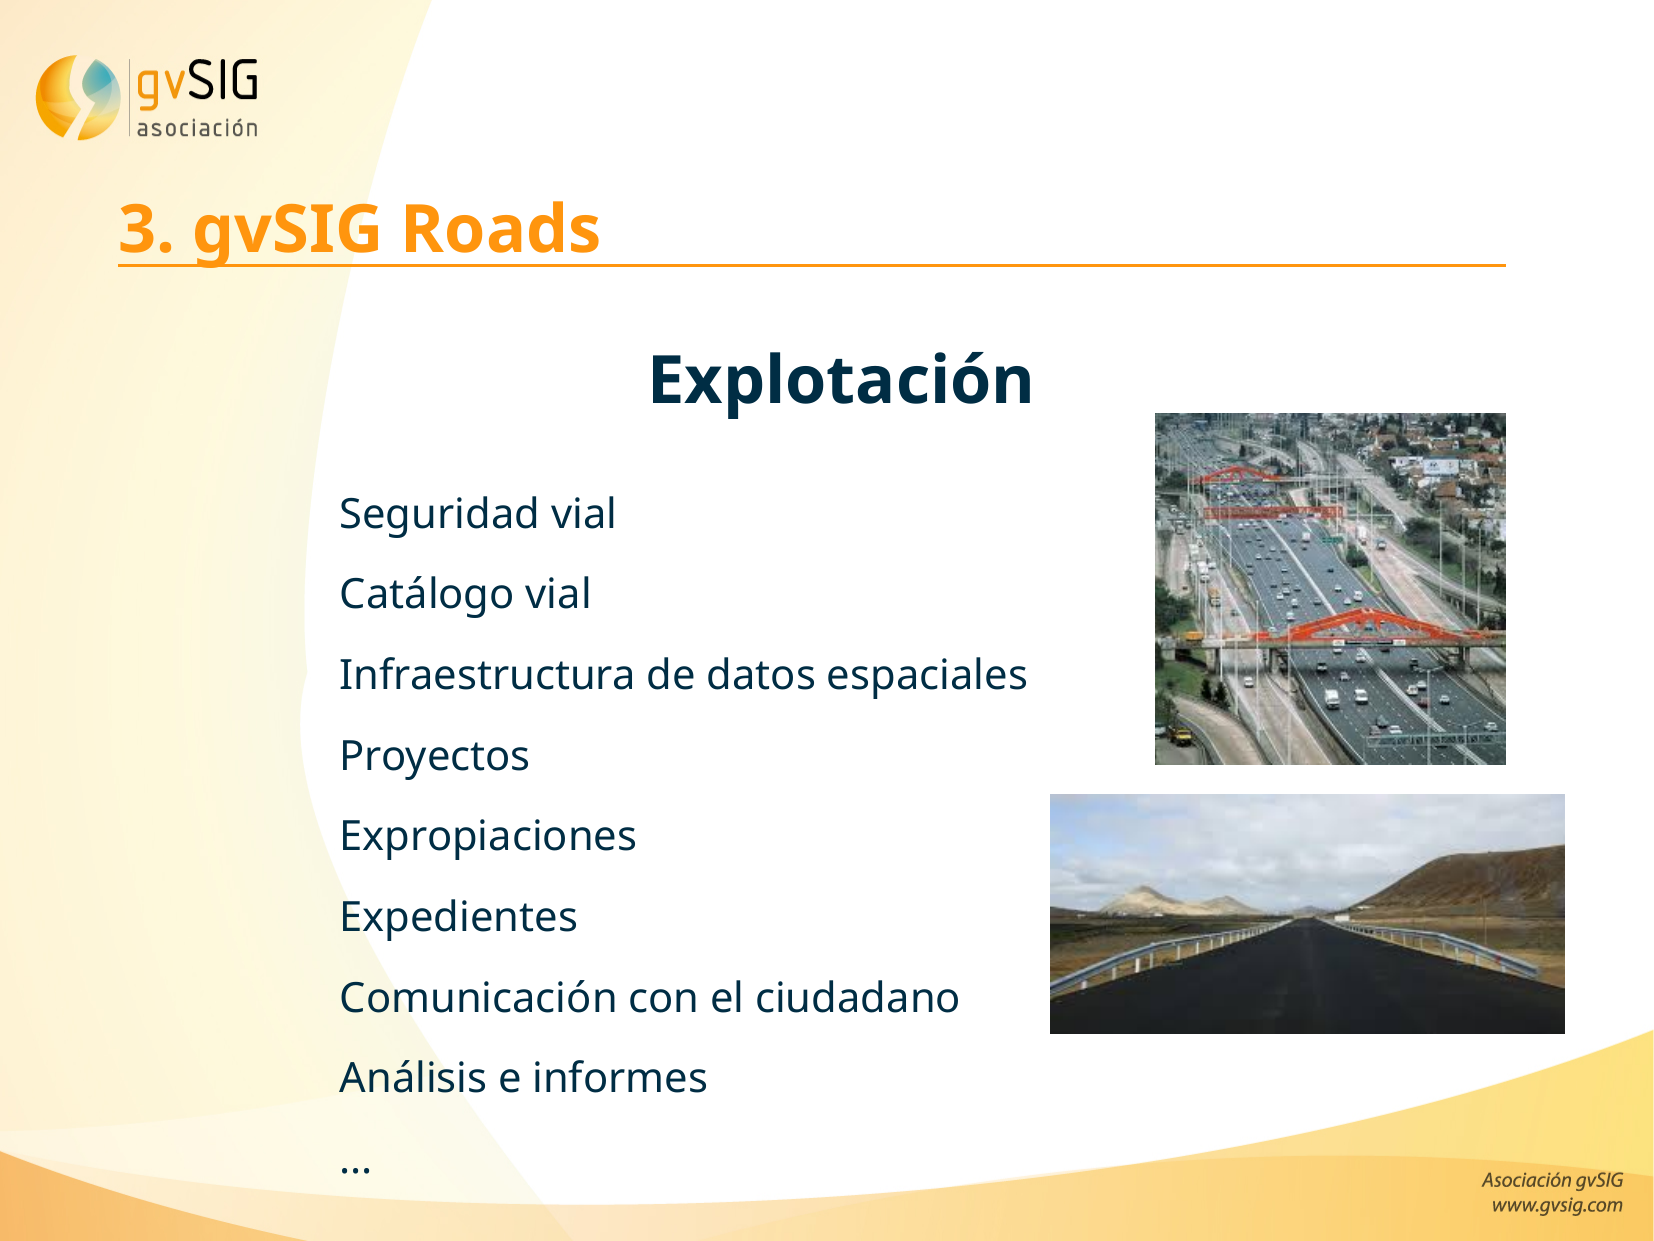

# 3. gvSIG Roads
Explotación
Seguridad vial
Catálogo vial
Infraestructura de datos espaciales
Proyectos
Expropiaciones
Expedientes
Comunicación con el ciudadano
Análisis e informes
...